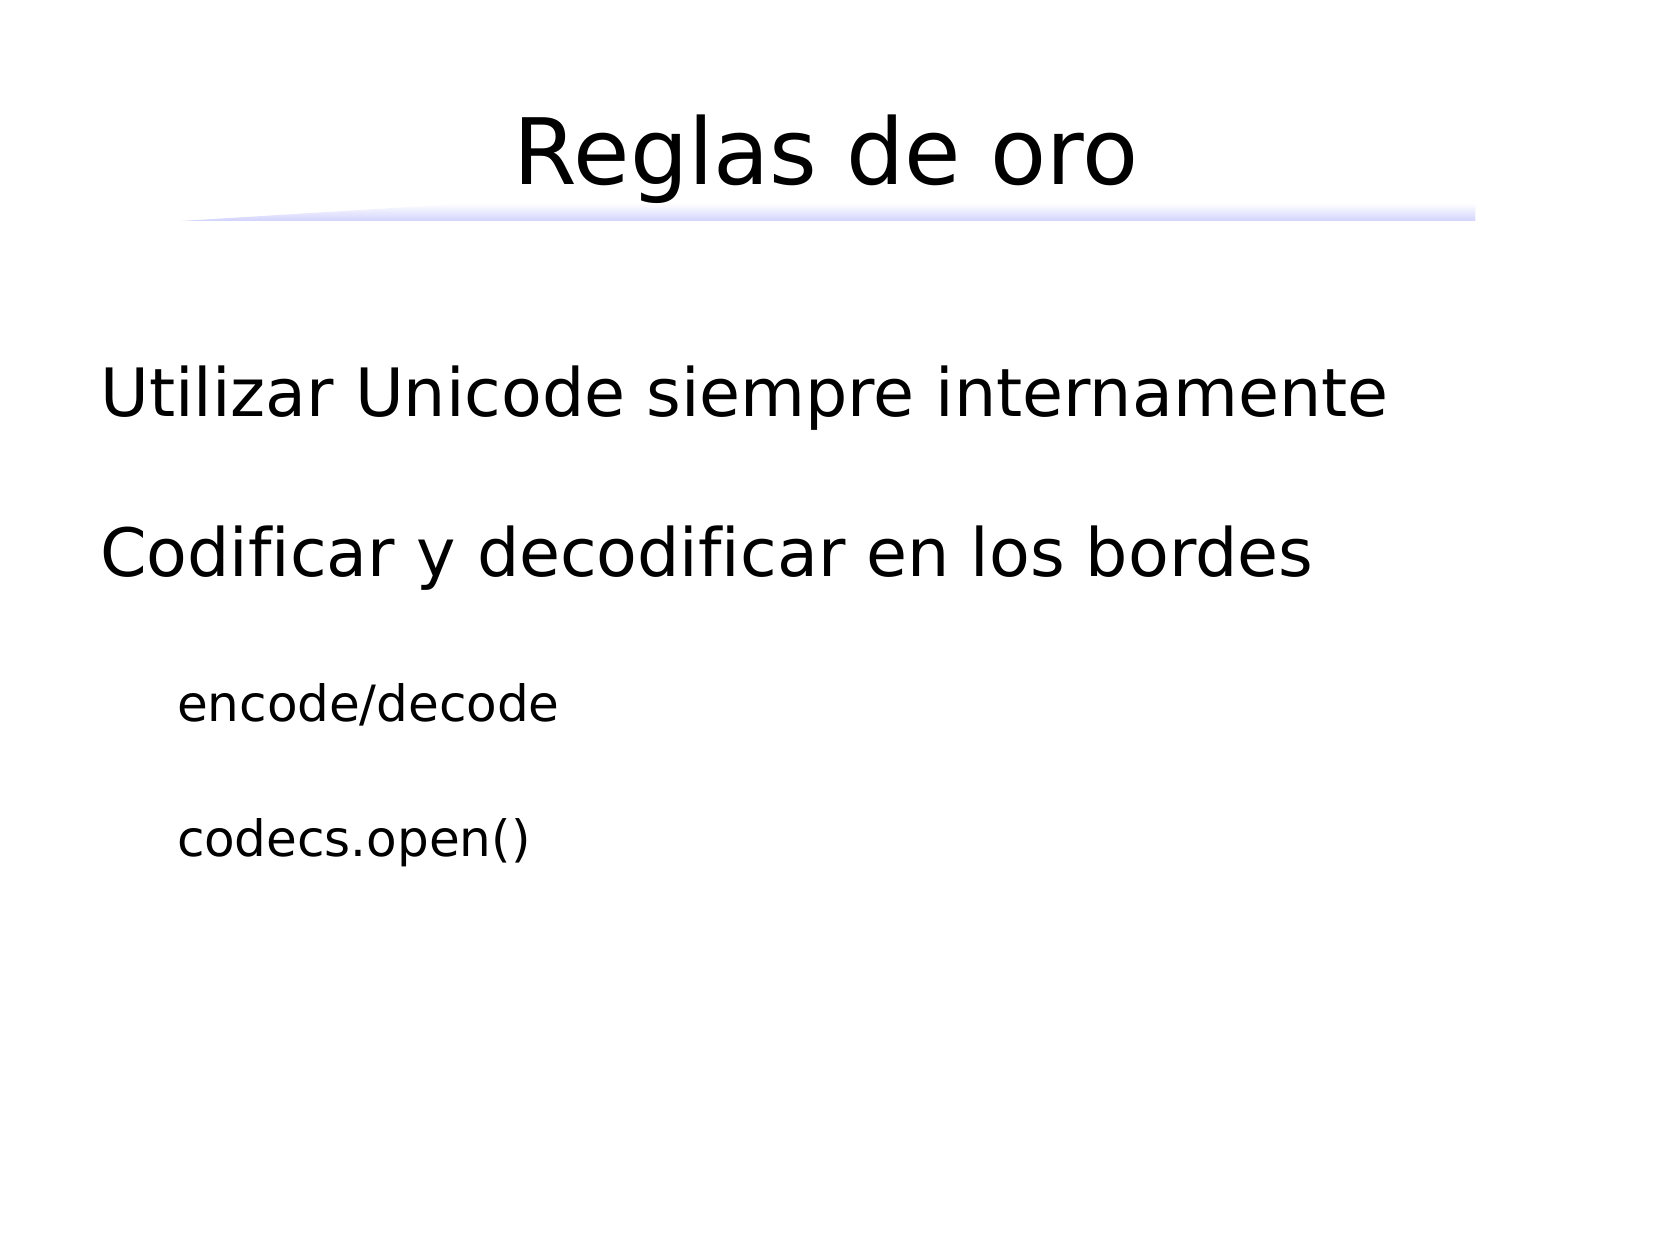

# Reglas de oro
Utilizar Unicode siempre internamente
Codificar y decodificar en los bordes
encode/decode
codecs.open()